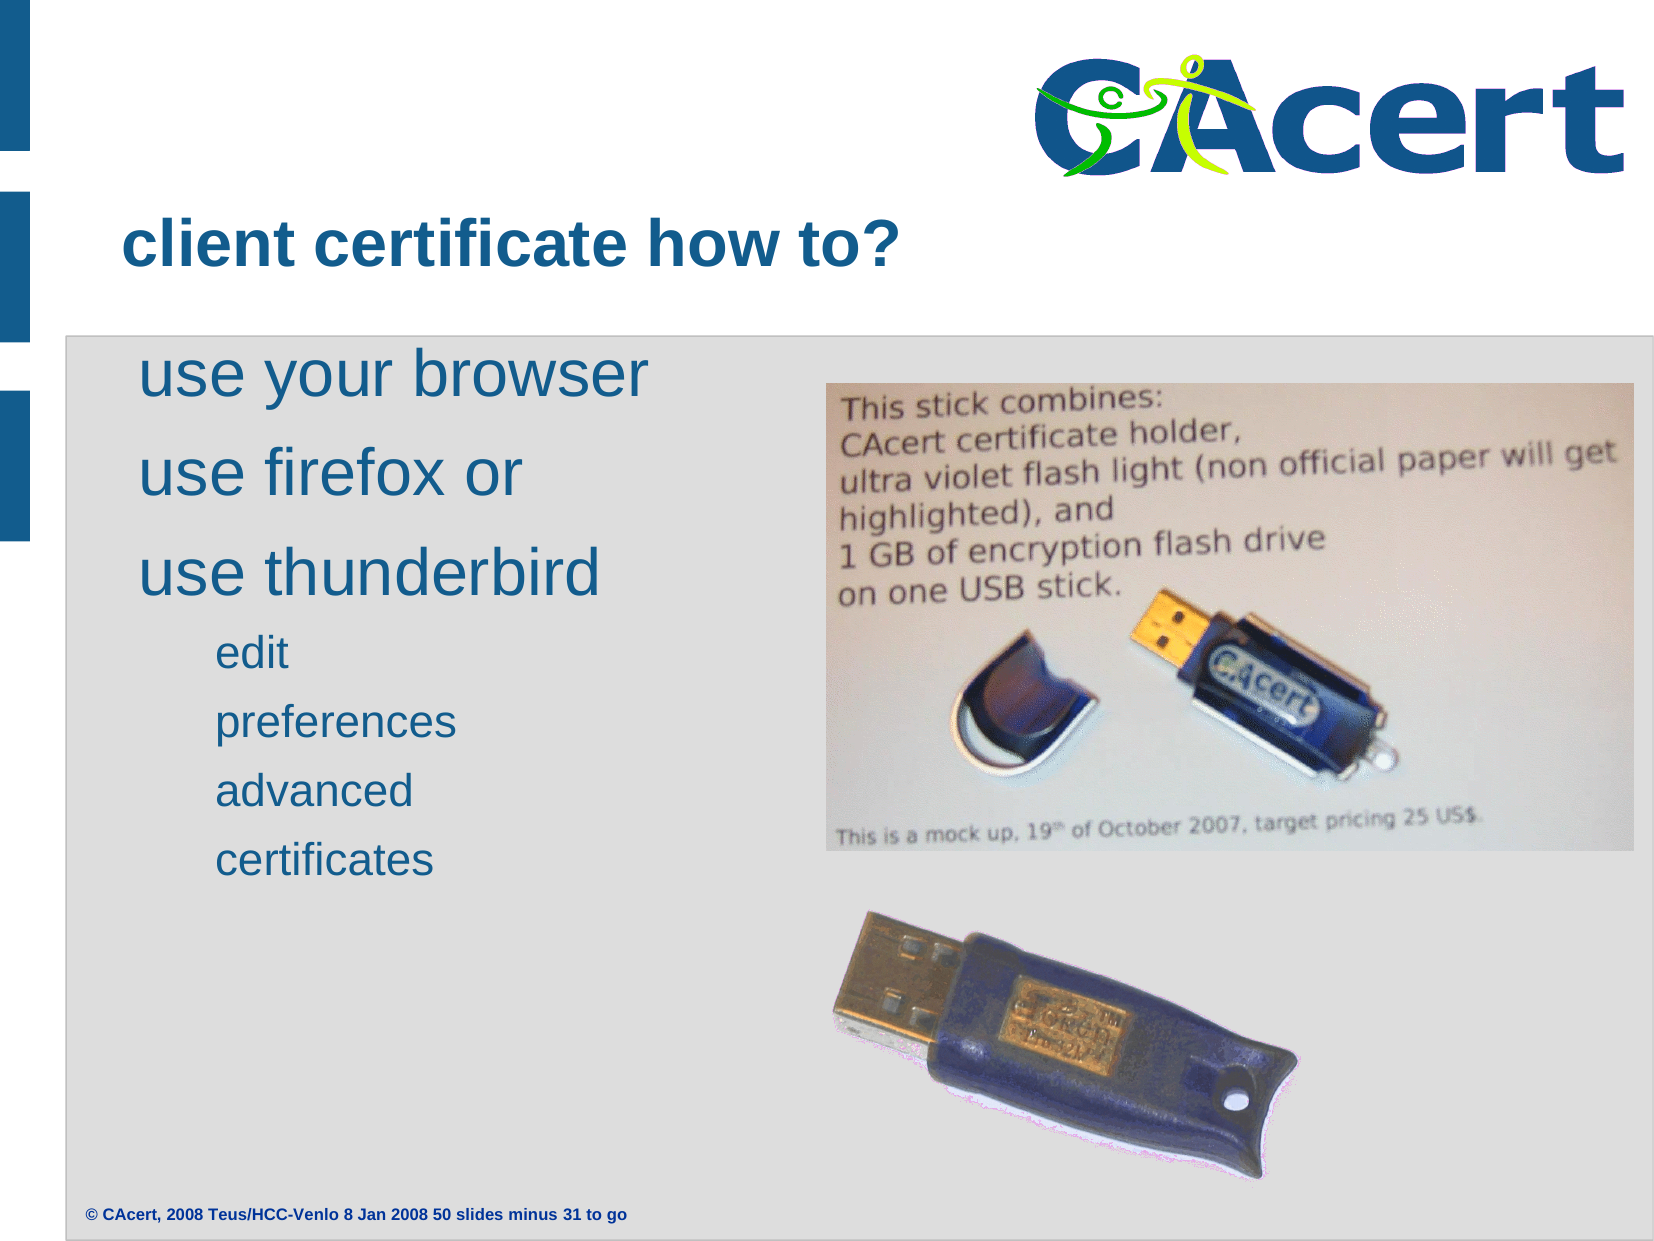

# client certificate how to?
use your browser
use firefox or
use thunderbird
edit
preferences
advanced
certificates